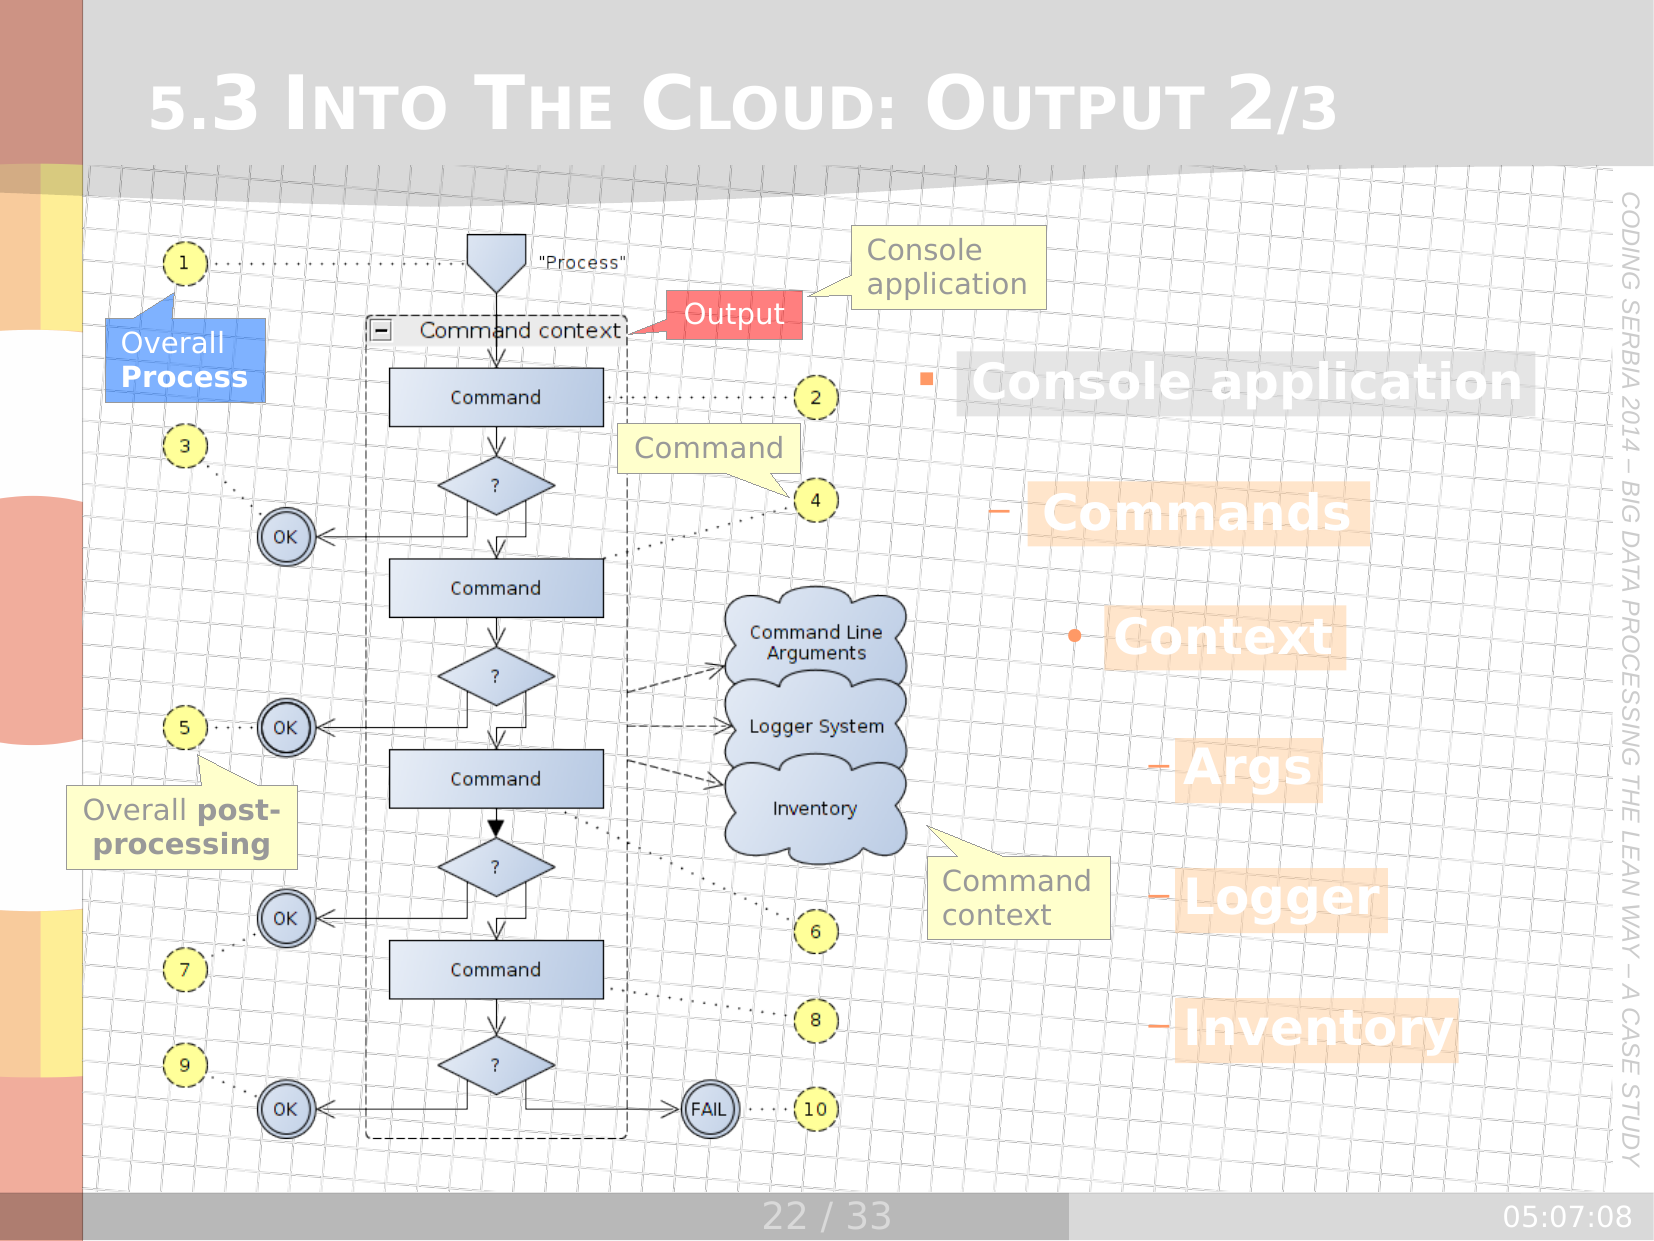

# 5.3 INTO THE CLOUD: OUTPUT 2/3
Console application
Output
Console application
Commands
Context
Args
Logger
Inventory
Overall Process
Command
Overall post-processing
Command context